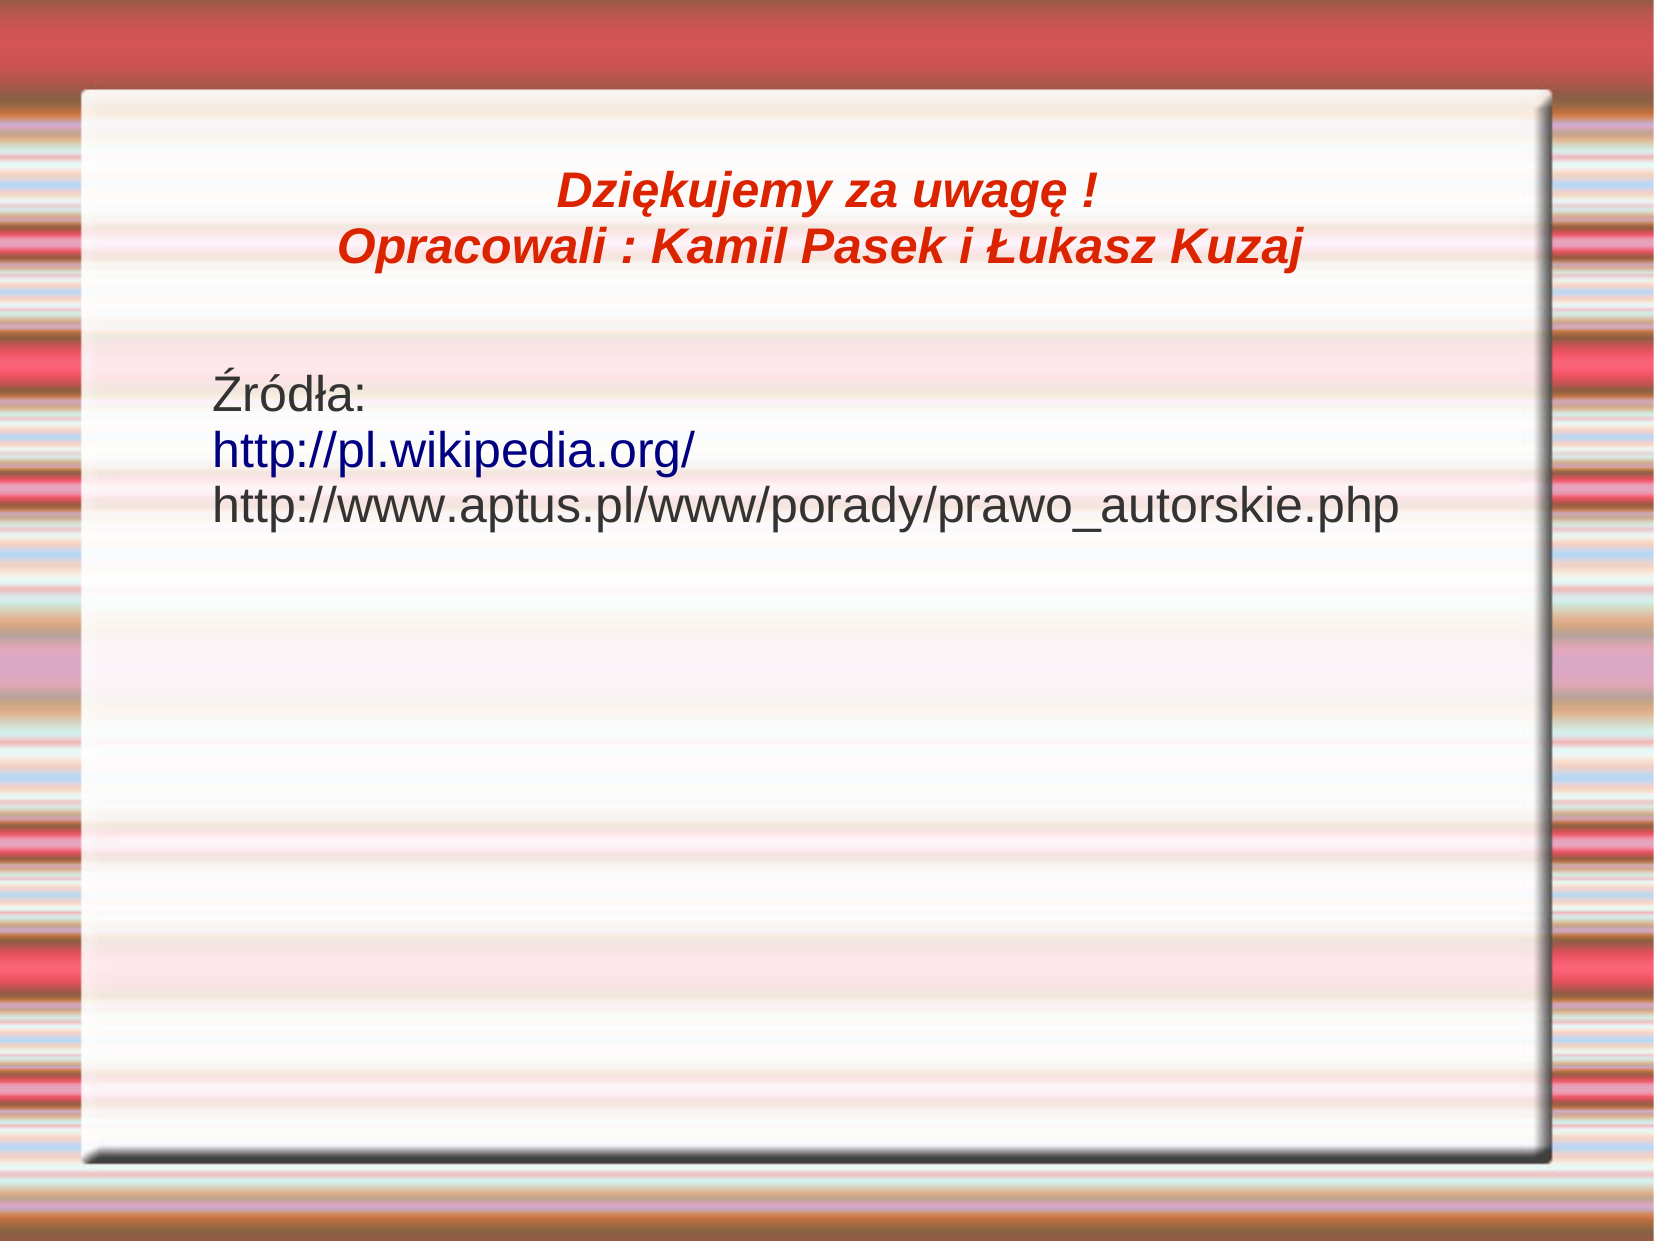

# Dziękujemy za uwagę ! Opracowali : Kamil Pasek i Łukasz Kuzaj
Źródła:
http://pl.wikipedia.org/
http://www.aptus.pl/www/porady/prawo_autorskie.php